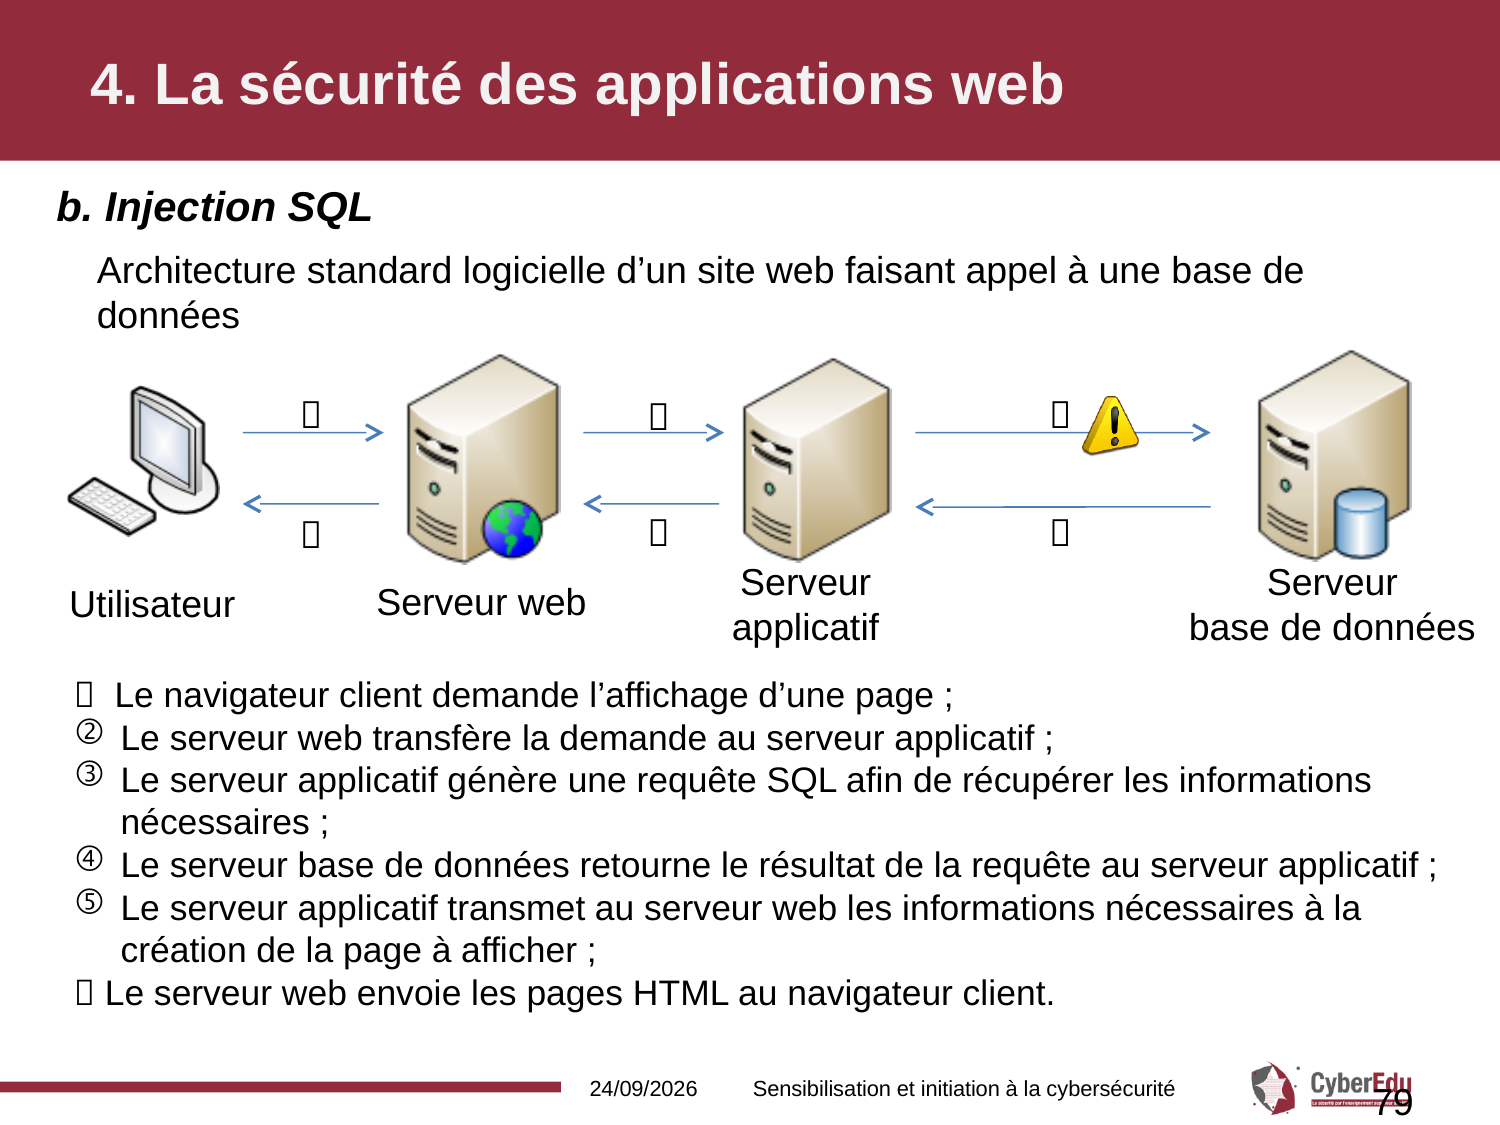

# 4. La sécurité des applications web
b. Injection SQL
Architecture standard logicielle d’un site web faisant appel à une base de données






Serveur
applicatif
Serveur
base de données
Serveur web
Utilisateur
 Le navigateur client demande l’affichage d’une page ;
Le serveur web transfère la demande au serveur applicatif ;
Le serveur applicatif génère une requête SQL afin de récupérer les informations nécessaires ;
Le serveur base de données retourne le résultat de la requête au serveur applicatif ;
Le serveur applicatif transmet au serveur web les informations nécessaires à la création de la page à afficher ;
 Le serveur web envoie les pages HTML au navigateur client.
Sensibilisation et initiation à la cybersécurité